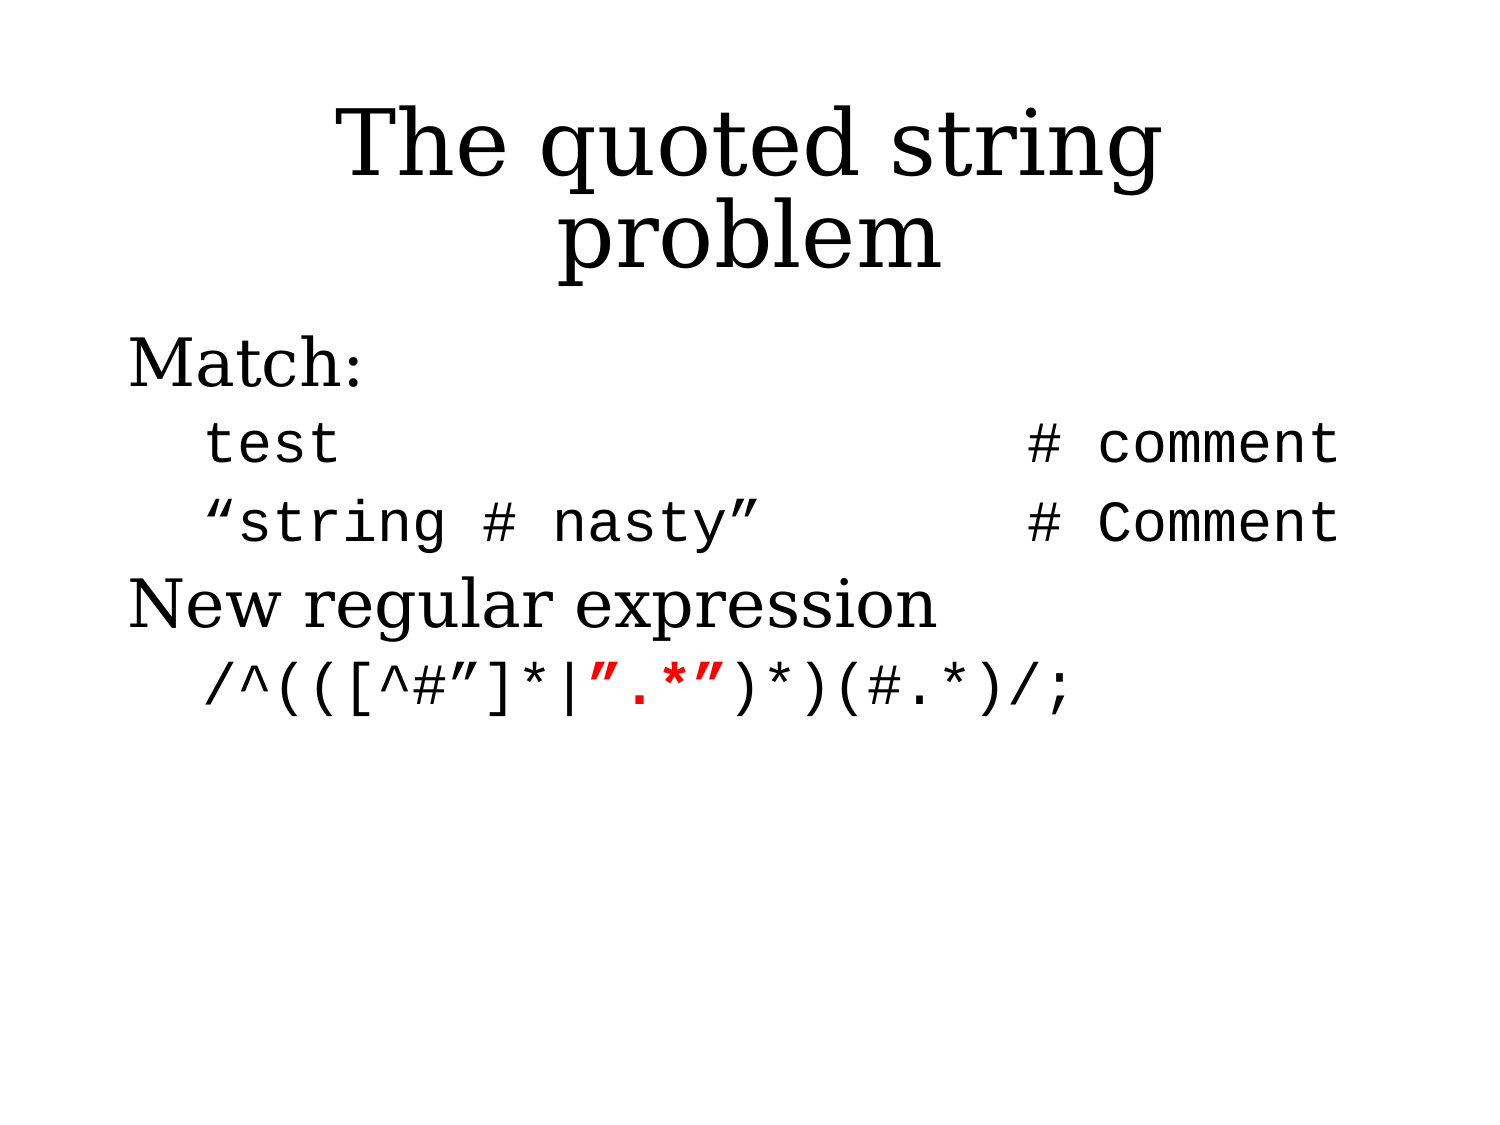

# The quoted string problem
Match:
test					# comment
“string # nasty”		# Comment
New regular expression
/^(([^#”]*|”.*”)*)(#.*)/;